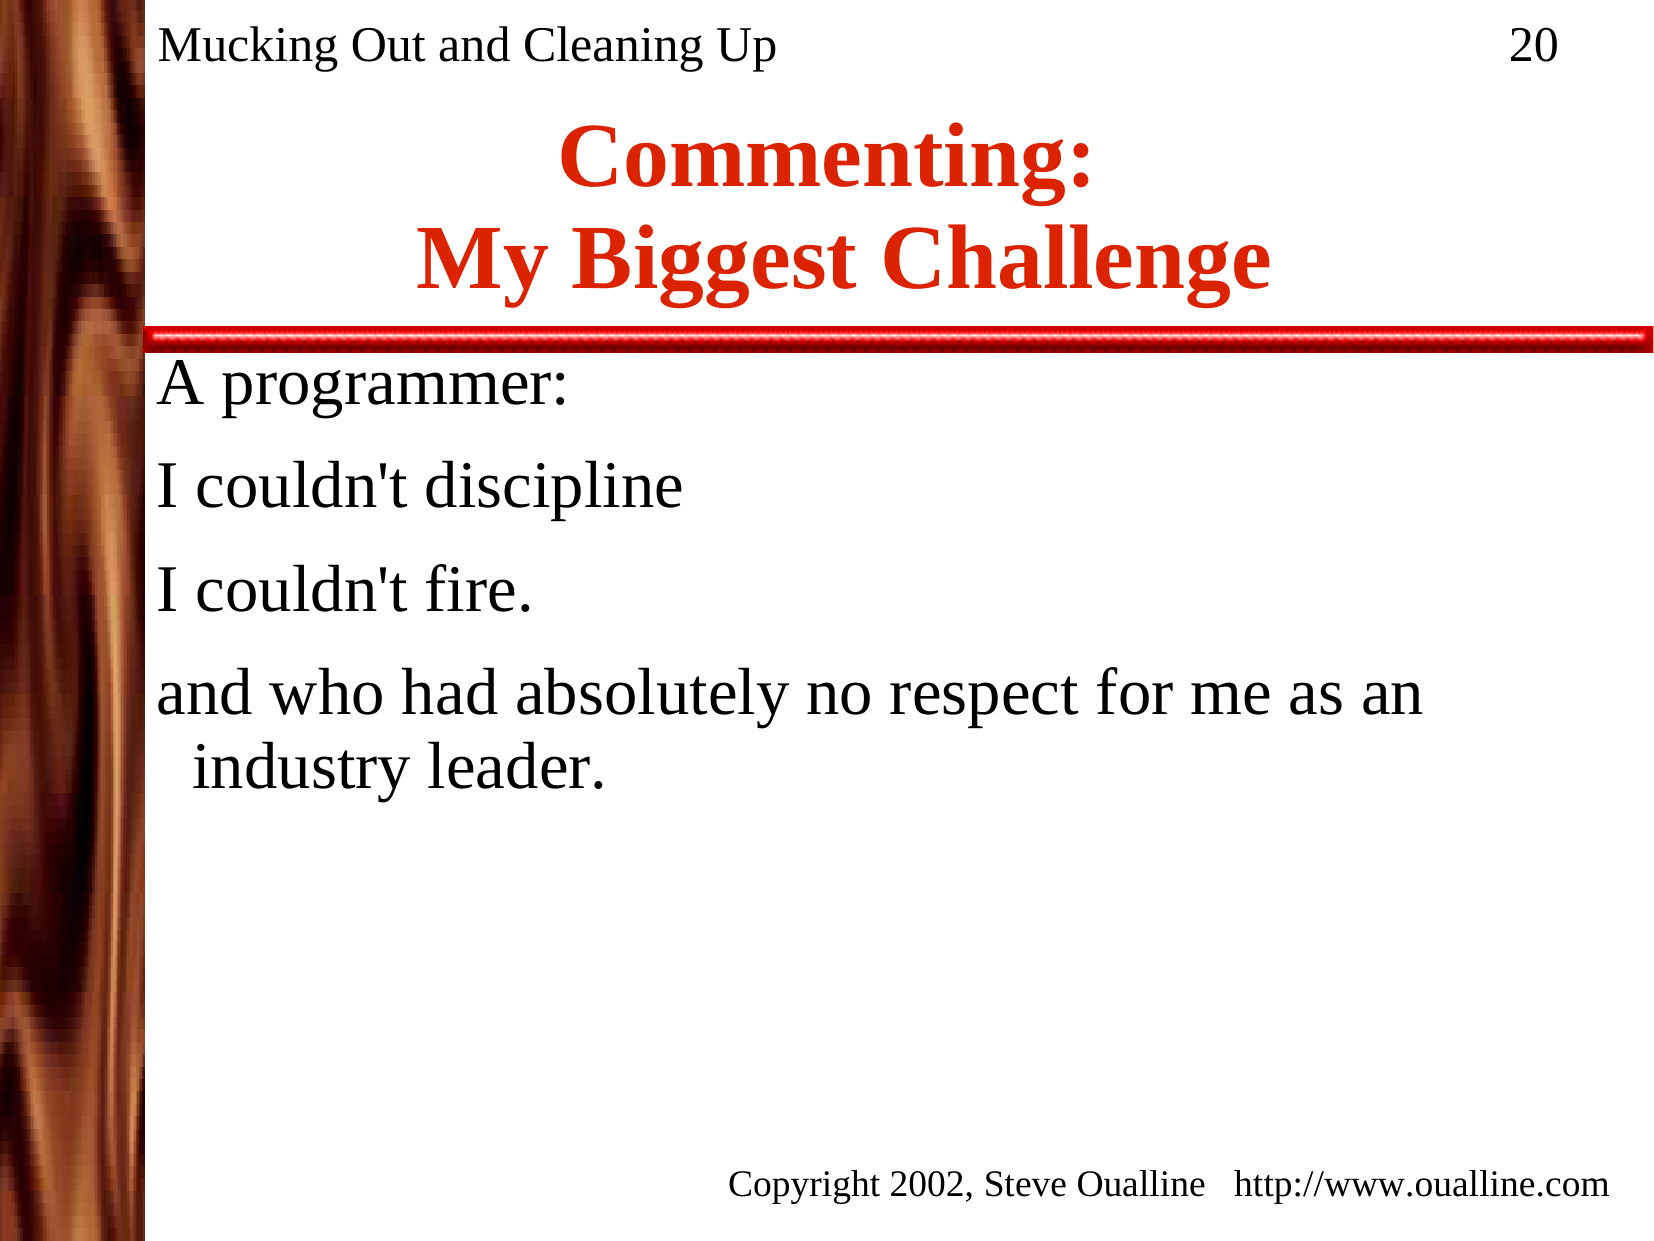

# Commenting: My Biggest Challenge
A programmer:
I couldn't discipline
I couldn't fire.
and who had absolutely no respect for me as an industry leader.